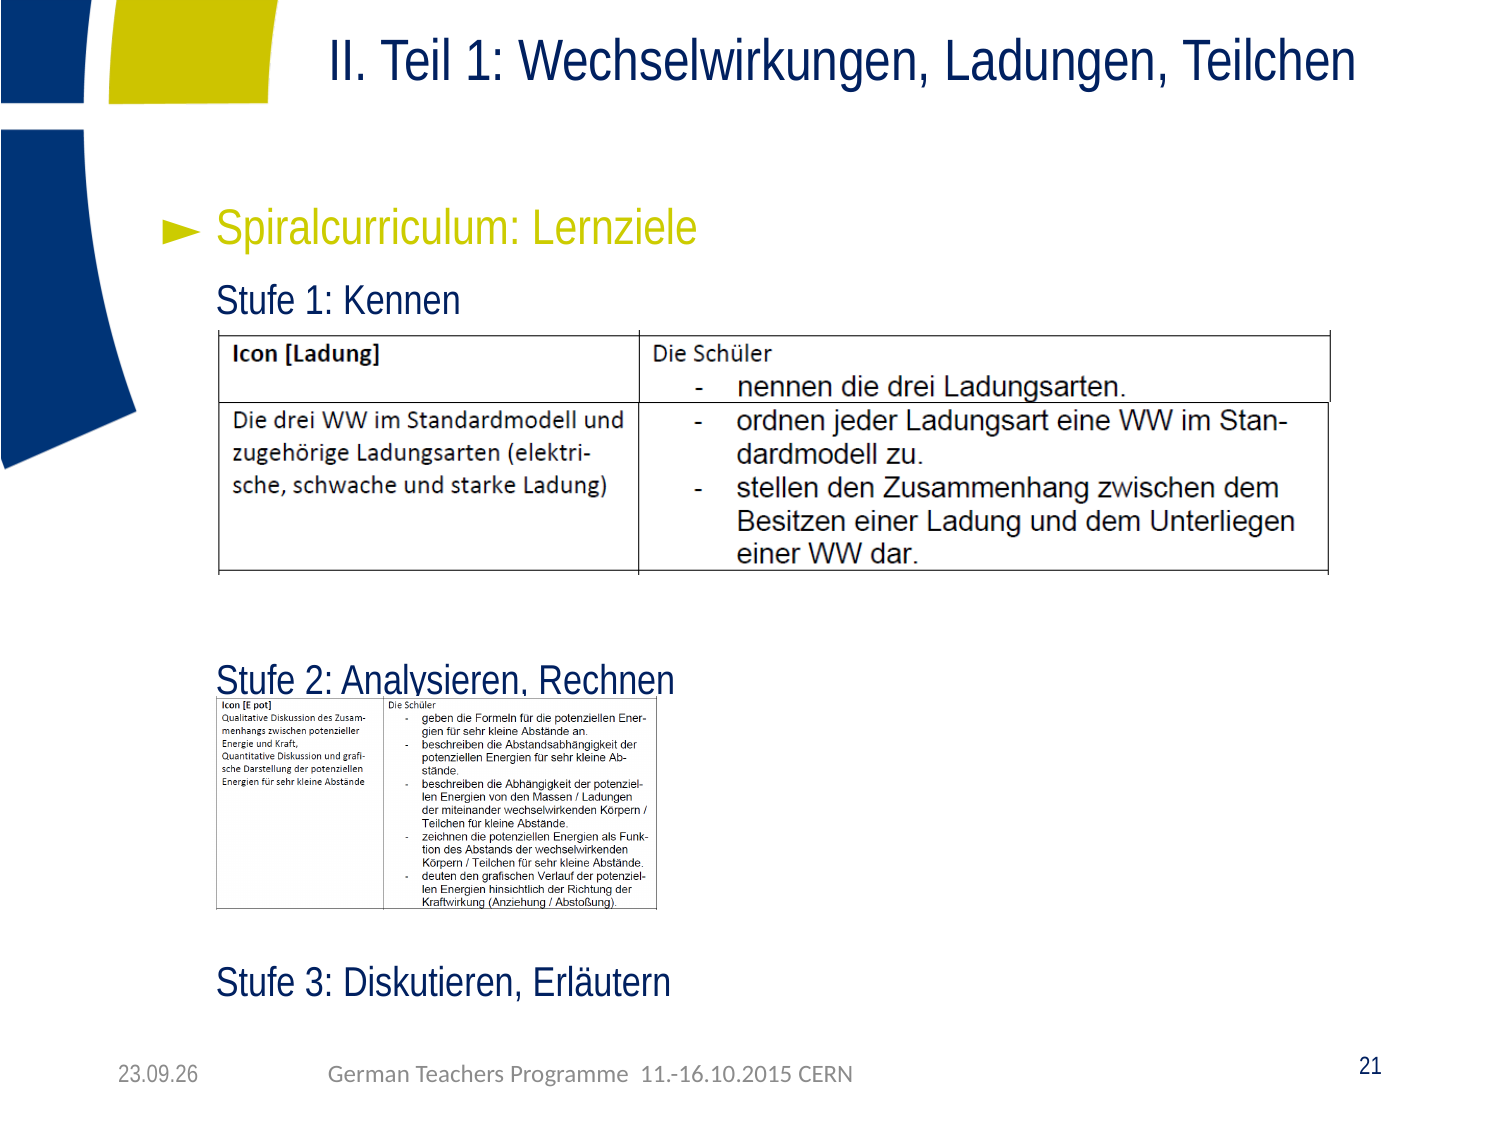

II. Teil 1: Wechselwirkungen, Ladungen, Teilchen
# Spiralcurriculum: Lernziele
Stufe 1: Kennen
Stufe 2: Analysieren, Rechnen
Stufe 3: Diskutieren, Erläutern
German Teachers Programme 11.-16.10.2015 CERN